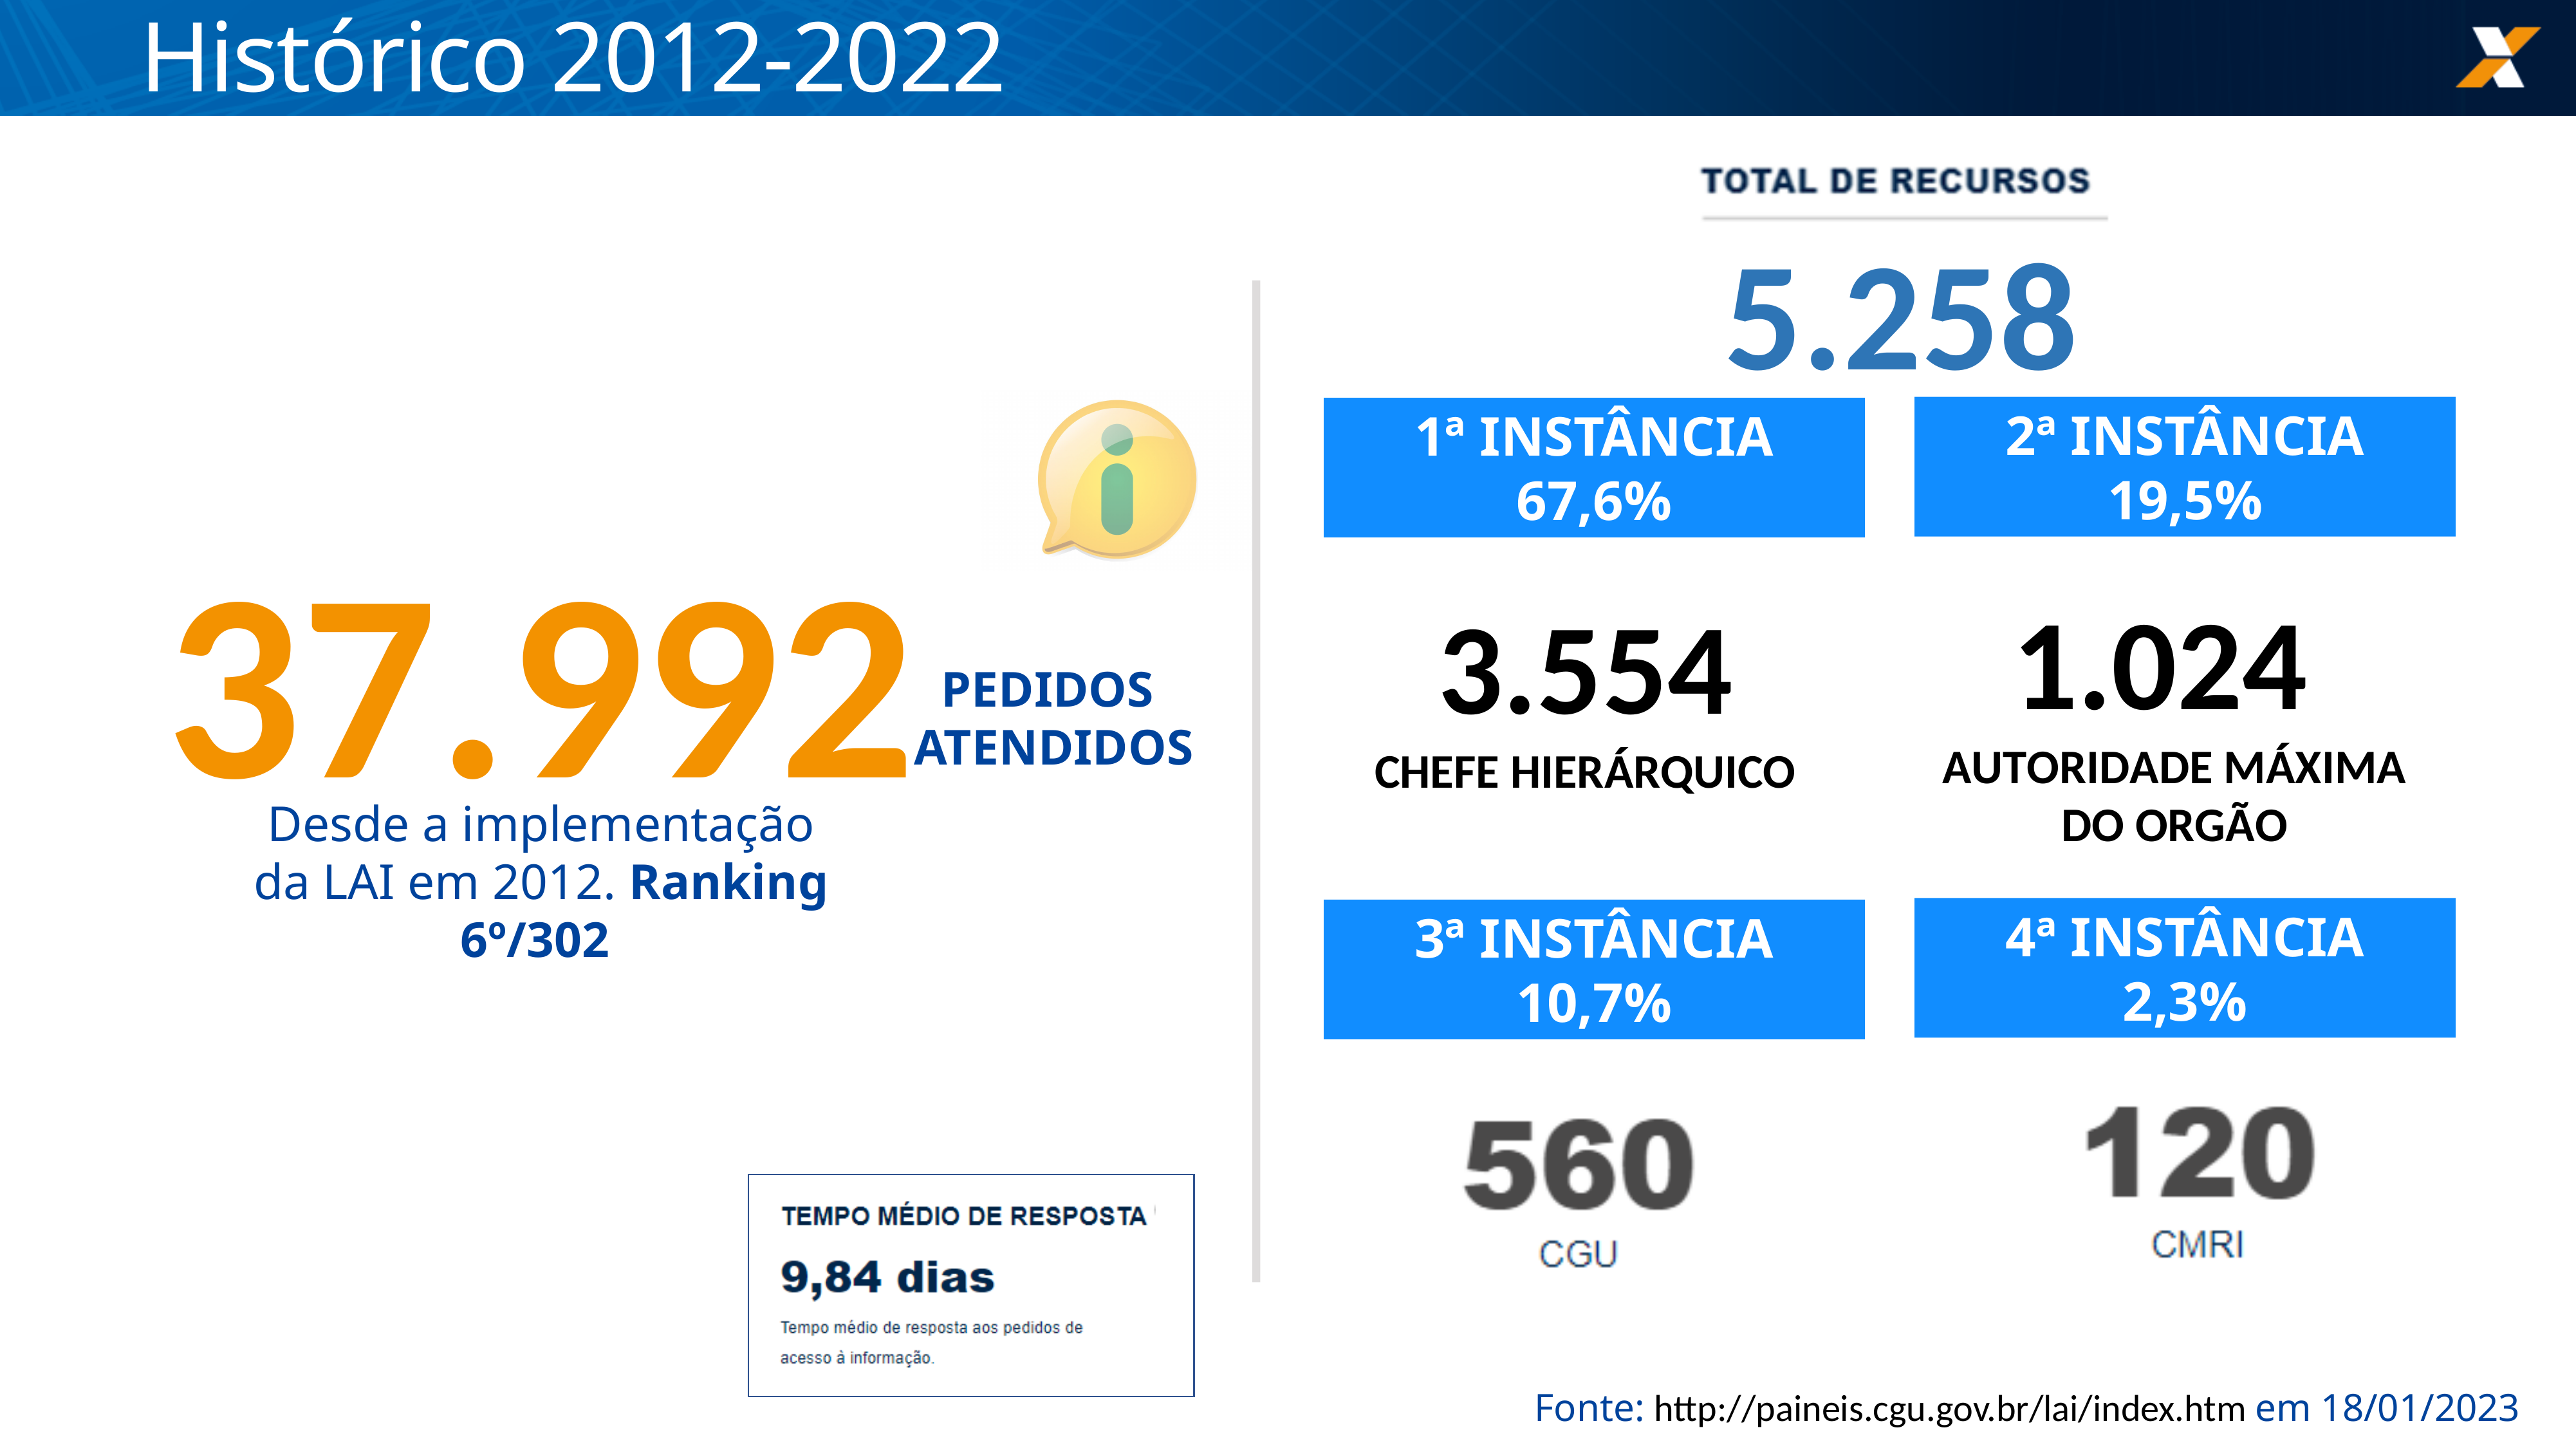

Histórico 2012-2022
5.258
2ª INSTÂNCIA
19,5%
1ª INSTÂNCIA
67,6%
37.992
1.024
AUTORIDADE MÁXIMA DO ORGÃO
3.554
CHEFE HIERÁRQUICO
PEDIDOS
ATENDIDOS
Desde a implementação da LAI em 2012. Ranking 6º/302
4ª INSTÂNCIA
2,3%
3ª INSTÂNCIA
10,7%
Fonte: http://paineis.cgu.gov.br/lai/index.htm em 18/01/2023